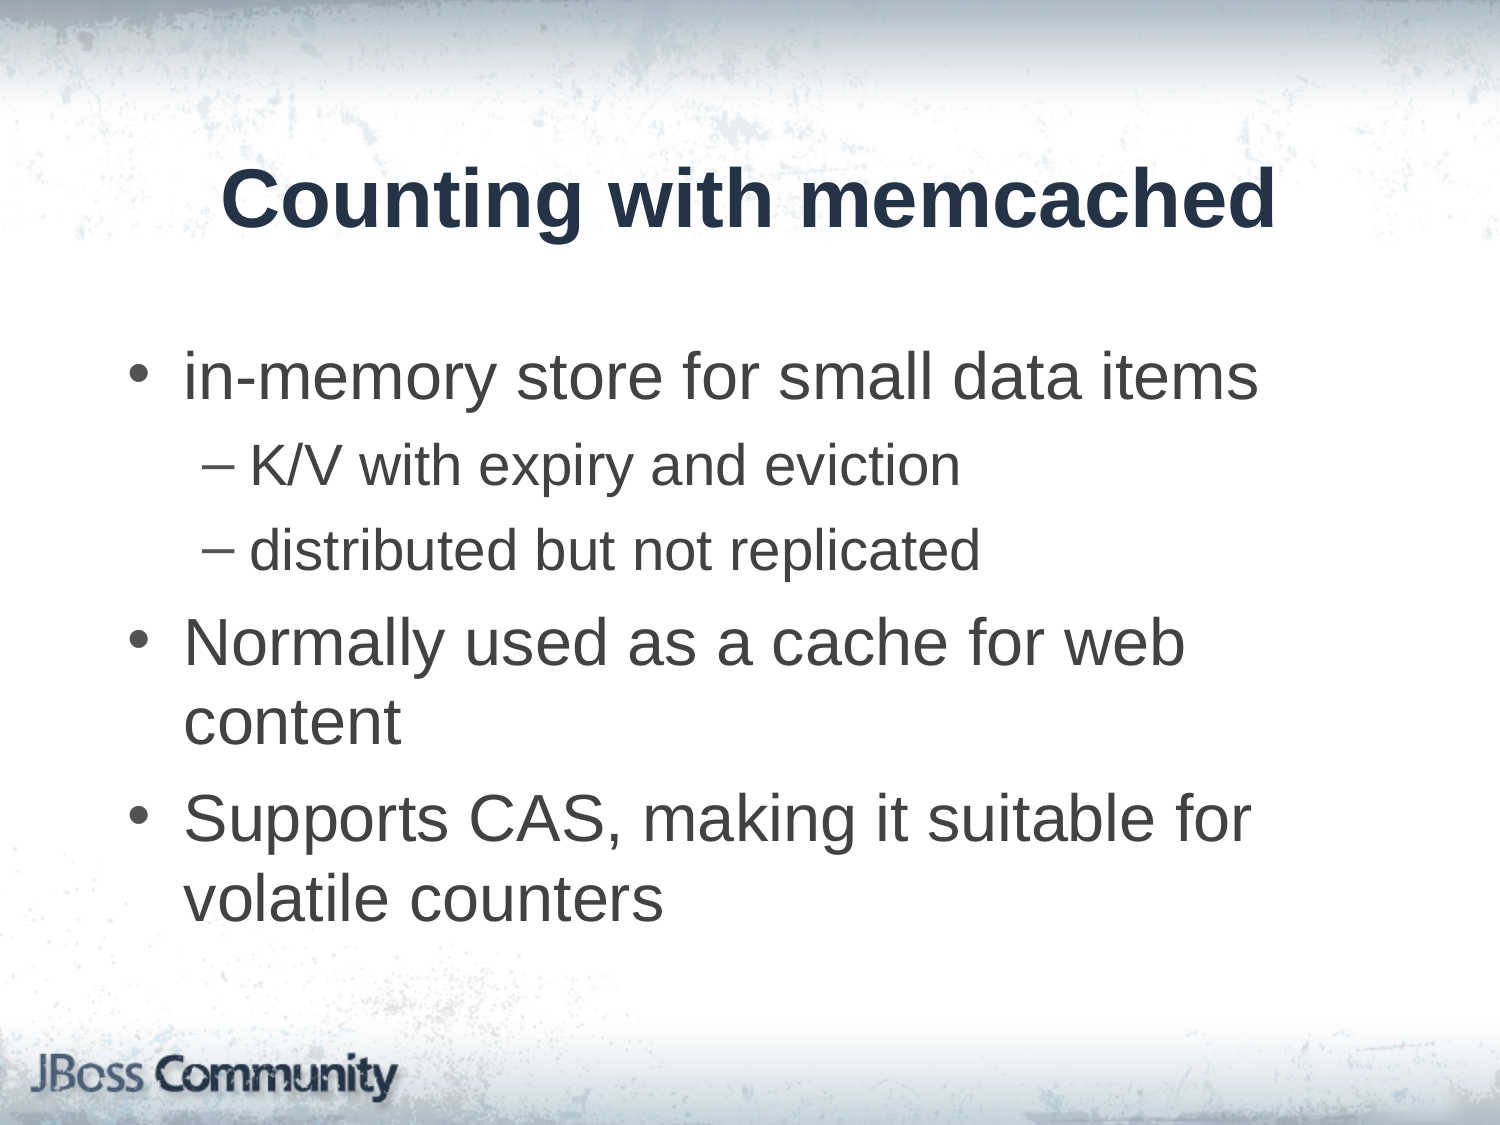

# Counting with memcached
in-memory store for small data items
K/V with expiry and eviction
distributed but not replicated
Normally used as a cache for web content
Supports CAS, making it suitable for volatile counters